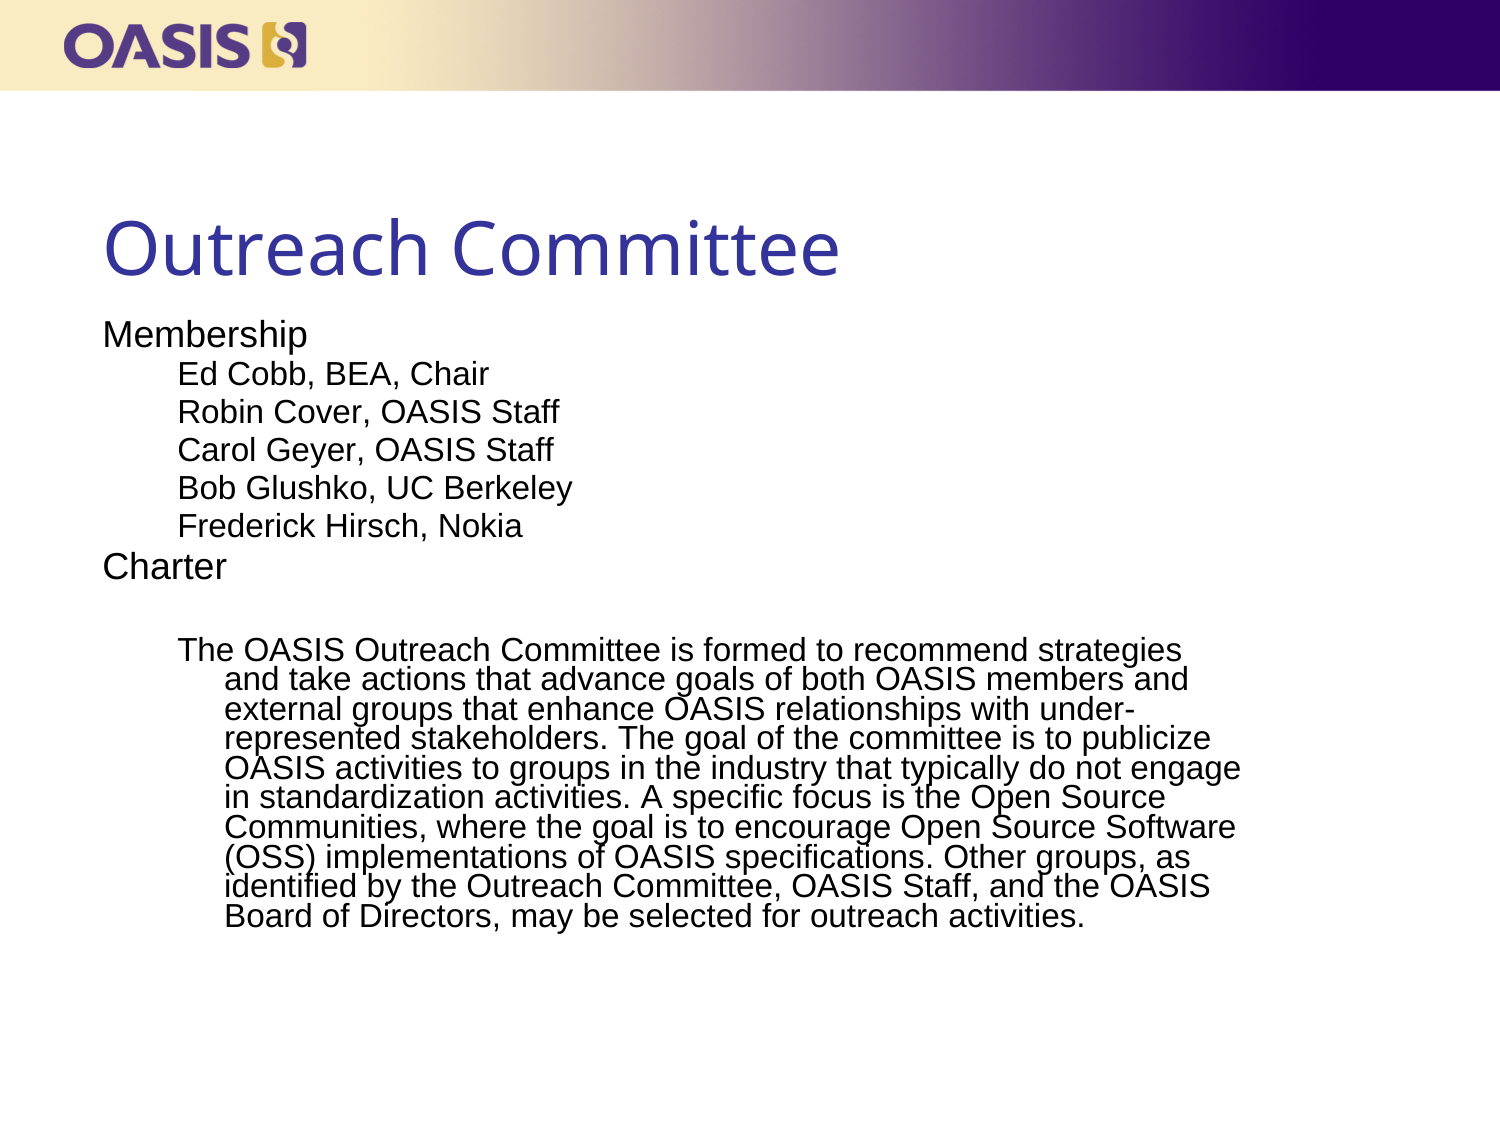

# Outreach Committee
Membership
Ed Cobb, BEA, Chair
Robin Cover, OASIS Staff
Carol Geyer, OASIS Staff
Bob Glushko, UC Berkeley
Frederick Hirsch, Nokia
Charter
The OASIS Outreach Committee is formed to recommend strategies and take actions that advance goals of both OASIS members and external groups that enhance OASIS relationships with under-represented stakeholders. The goal of the committee is to publicize OASIS activities to groups in the industry that typically do not engage in standardization activities. A specific focus is the Open Source Communities, where the goal is to encourage Open Source Software (OSS) implementations of OASIS specifications. Other groups, as identified by the Outreach Committee, OASIS Staff, and the OASIS Board of Directors, may be selected for outreach activities.